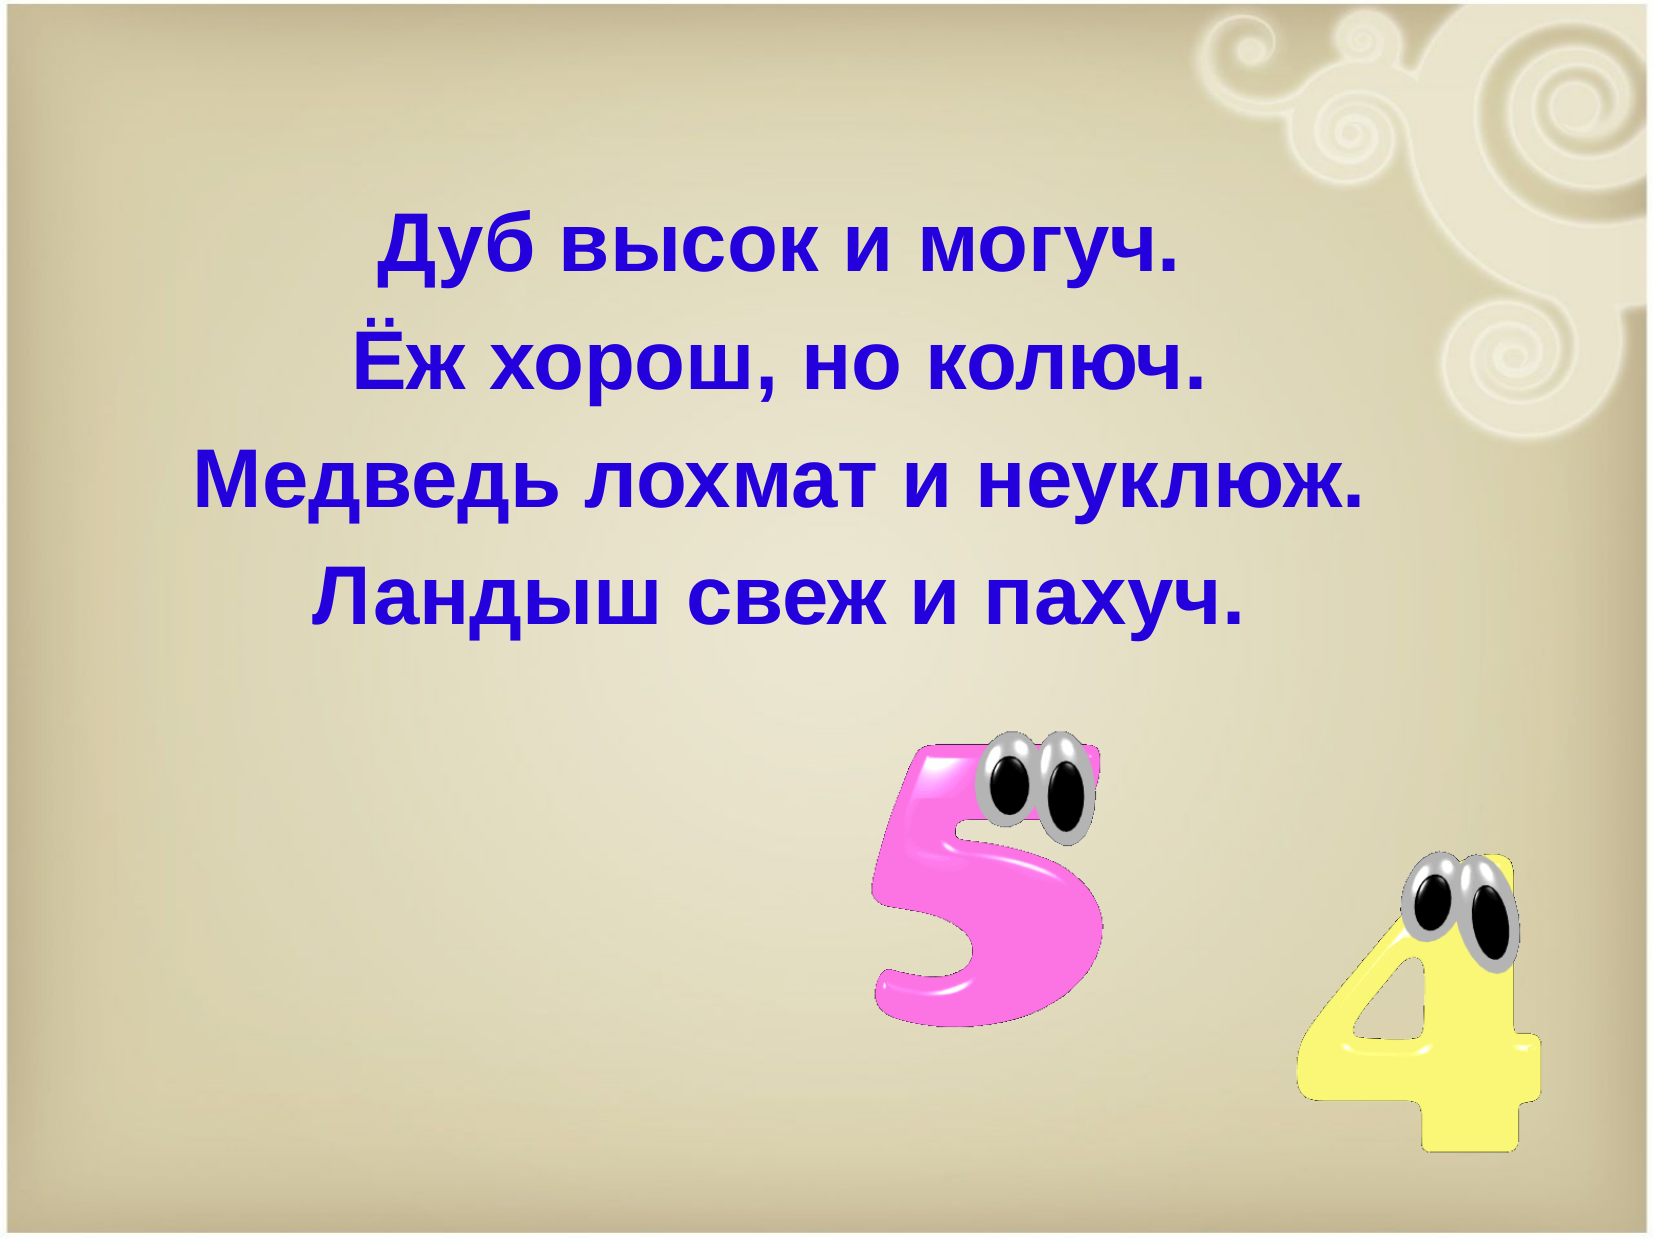

Дуб высок и могуч.
Ёж хорош, но колюч.
Медведь лохмат и неуклюж.
Ландыш свеж и пахуч.